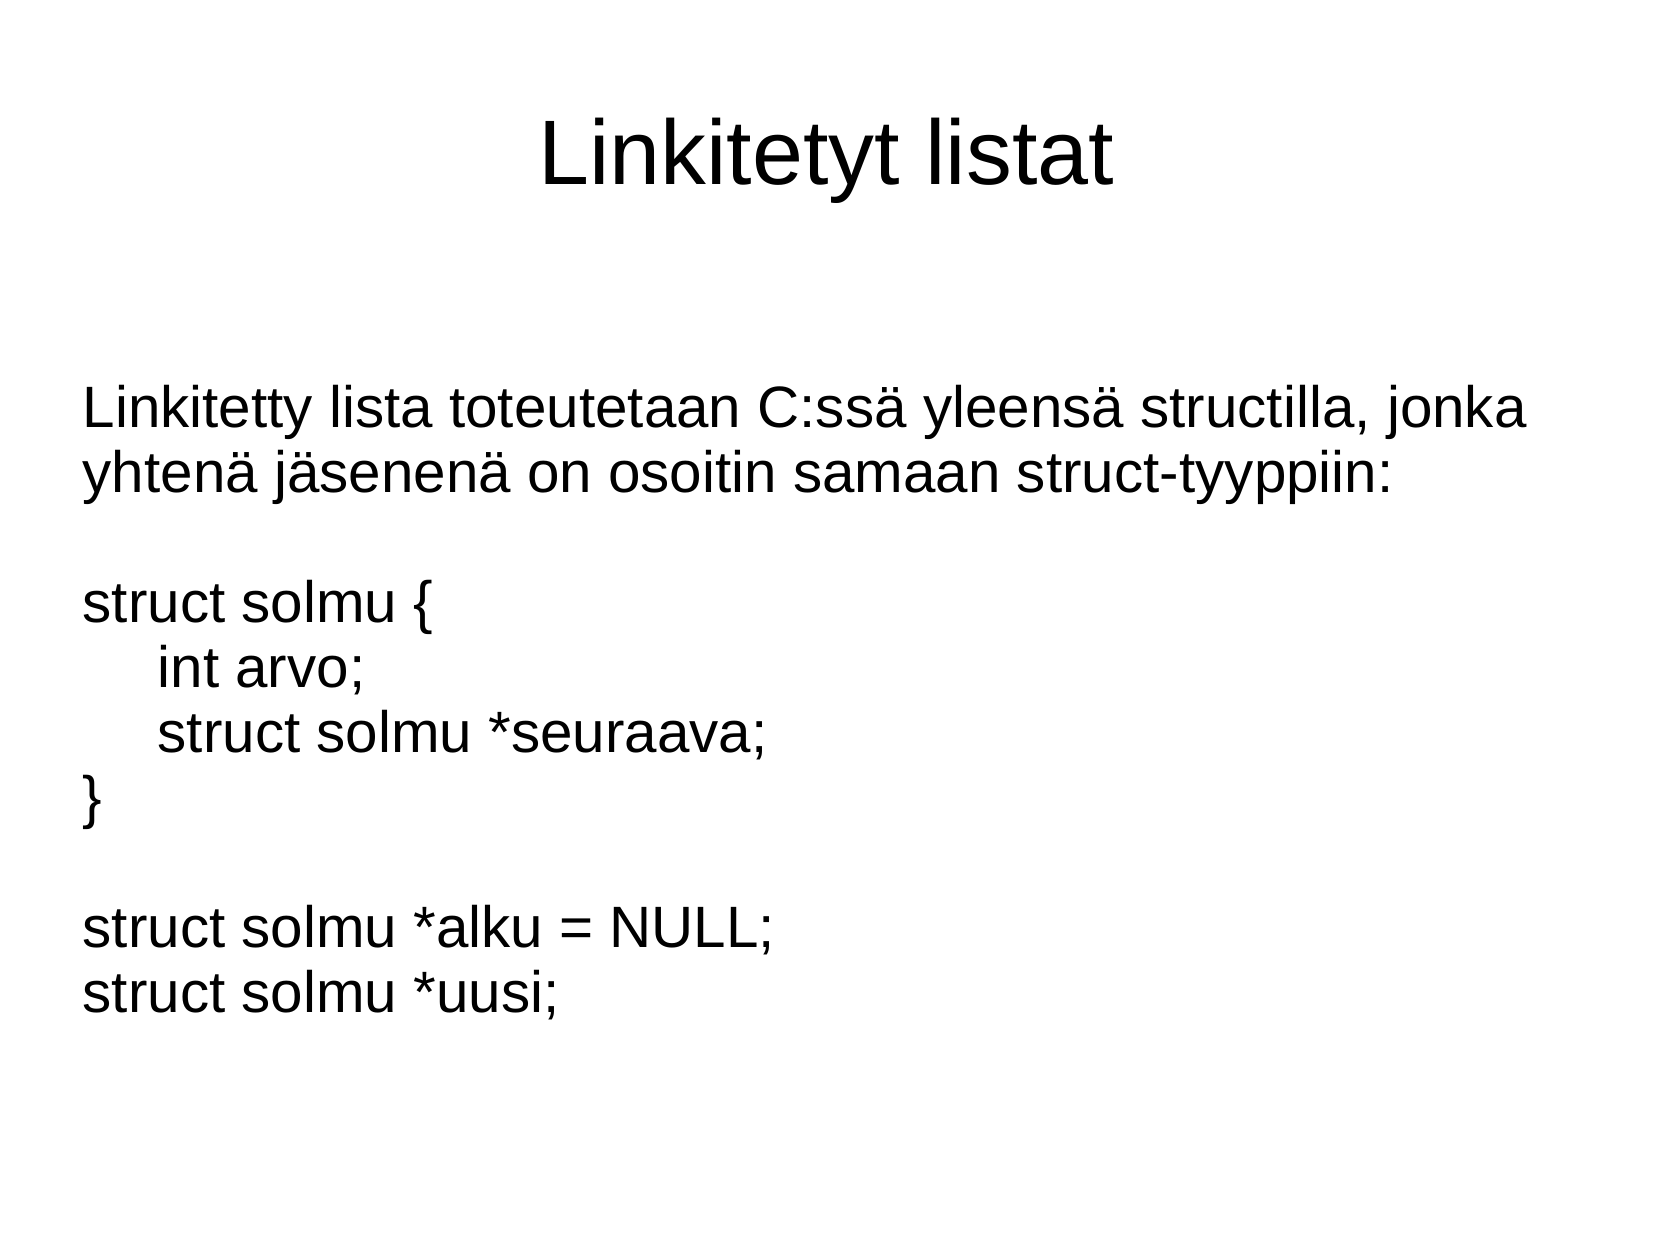

# Linkitetyt listat
Linkitetty lista toteutetaan C:ssä yleensä structilla, jonka yhtenä jäsenenä on osoitin samaan struct-tyyppiin:
struct solmu {
	int arvo;
	struct solmu *seuraava;
}
struct solmu *alku = NULL;
struct solmu *uusi;